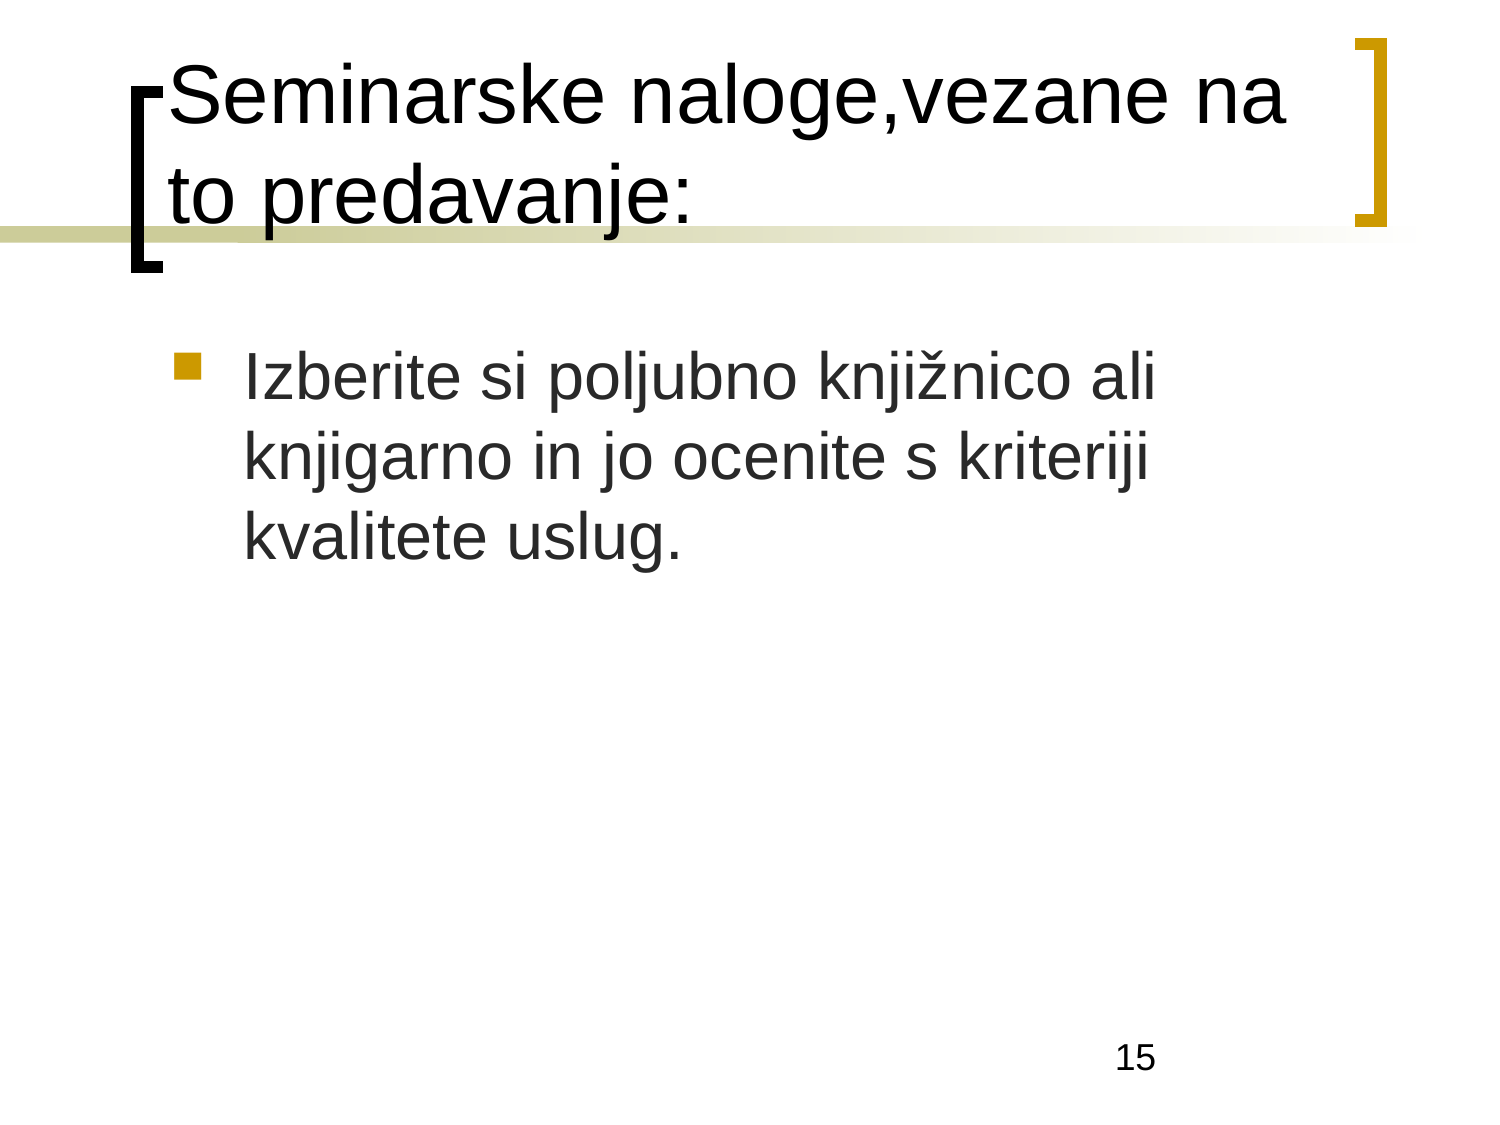

# Seminarske naloge,vezane na to predavanje:
Izberite si poljubno knjižnico ali knjigarno in jo ocenite s kriteriji kvalitete uslug.
15